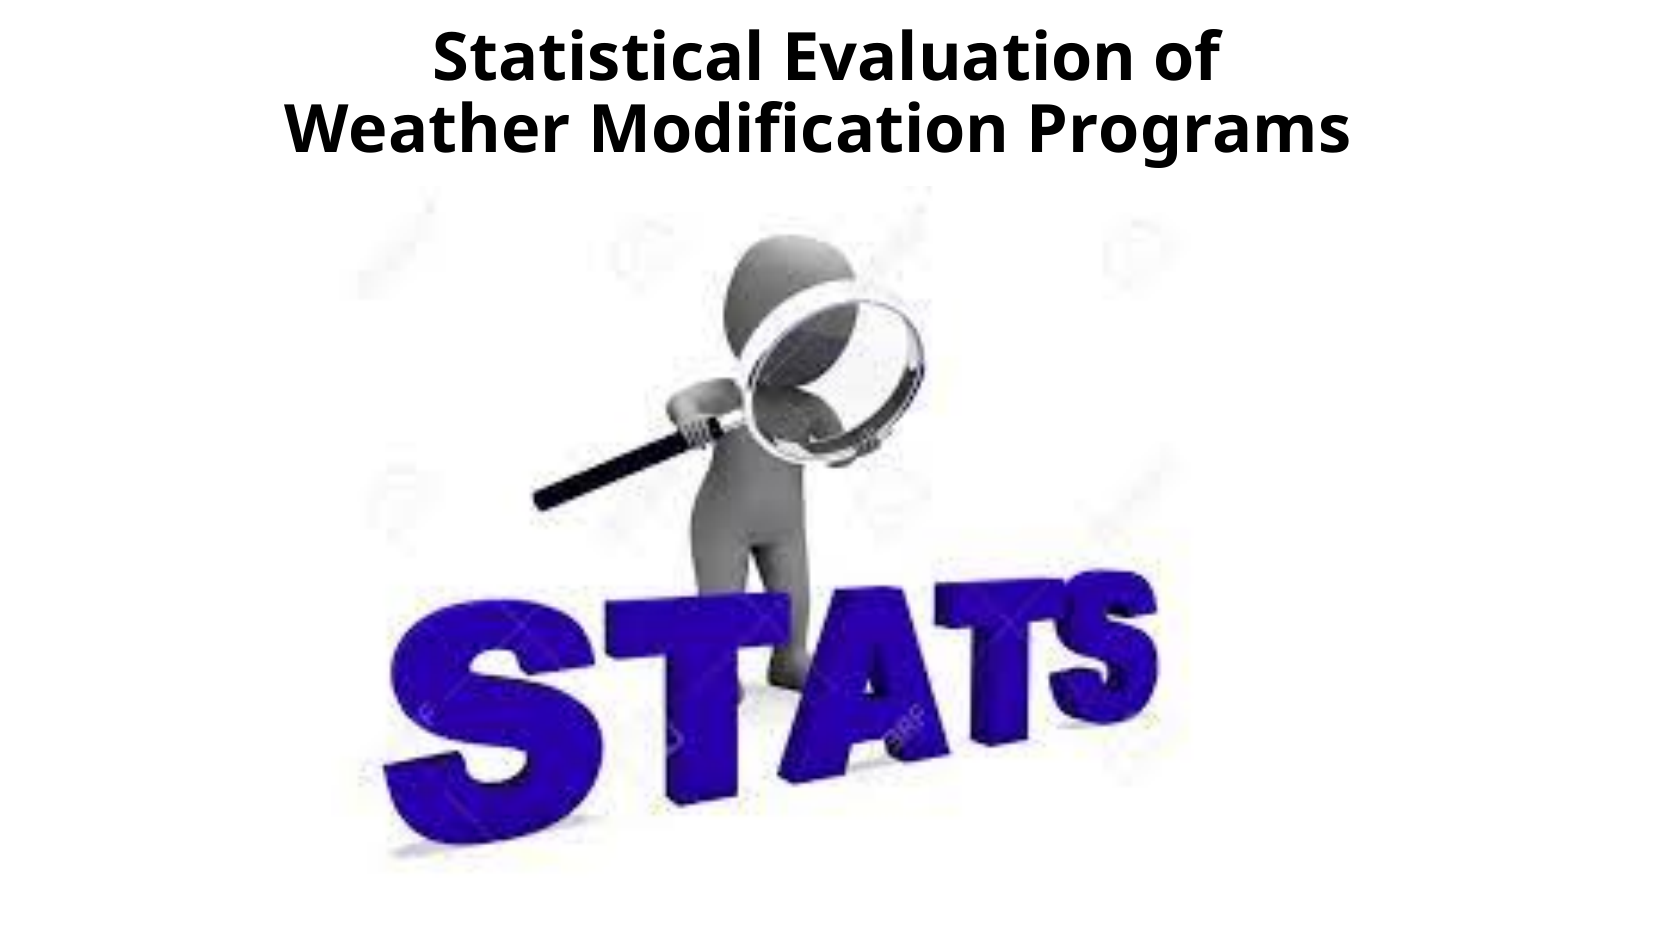

# Statistical Evaluation of Weather Modification Programs
Bloom’s